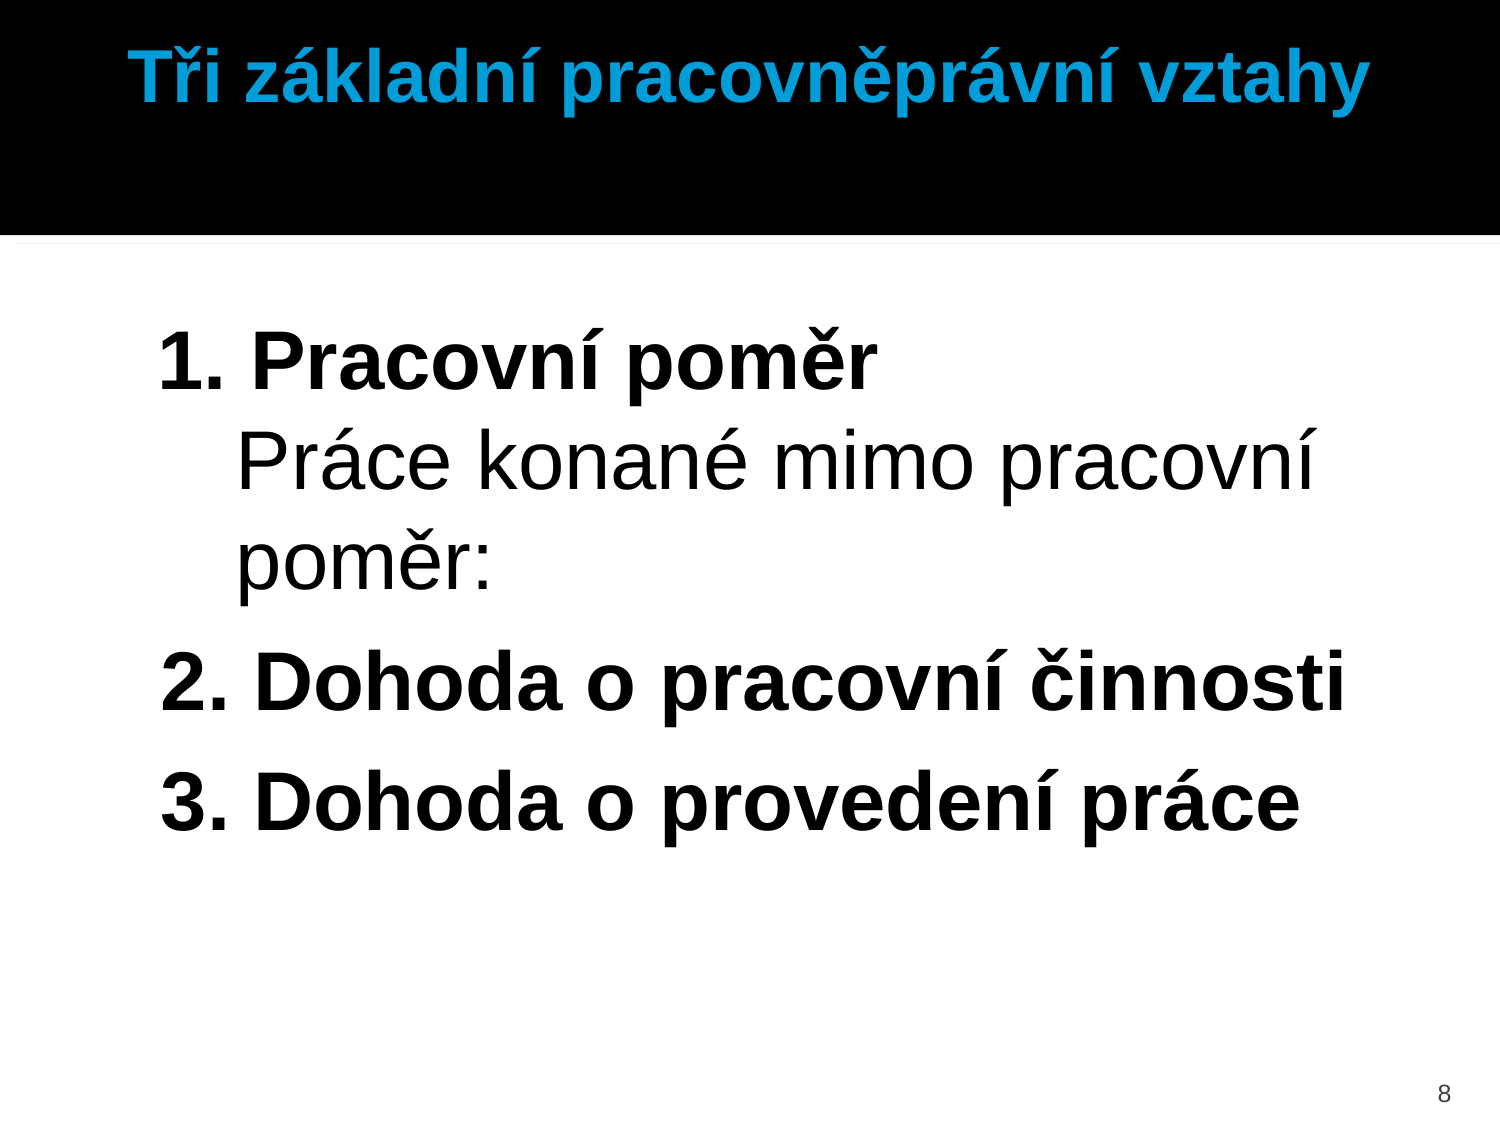

Tři základní pracovněprávní vztahy
# 1. Pracovní poměr
		Práce konané mimo pracovní
		poměr:
2. Dohoda o pracovní činnosti
3. Dohoda o provedení práce